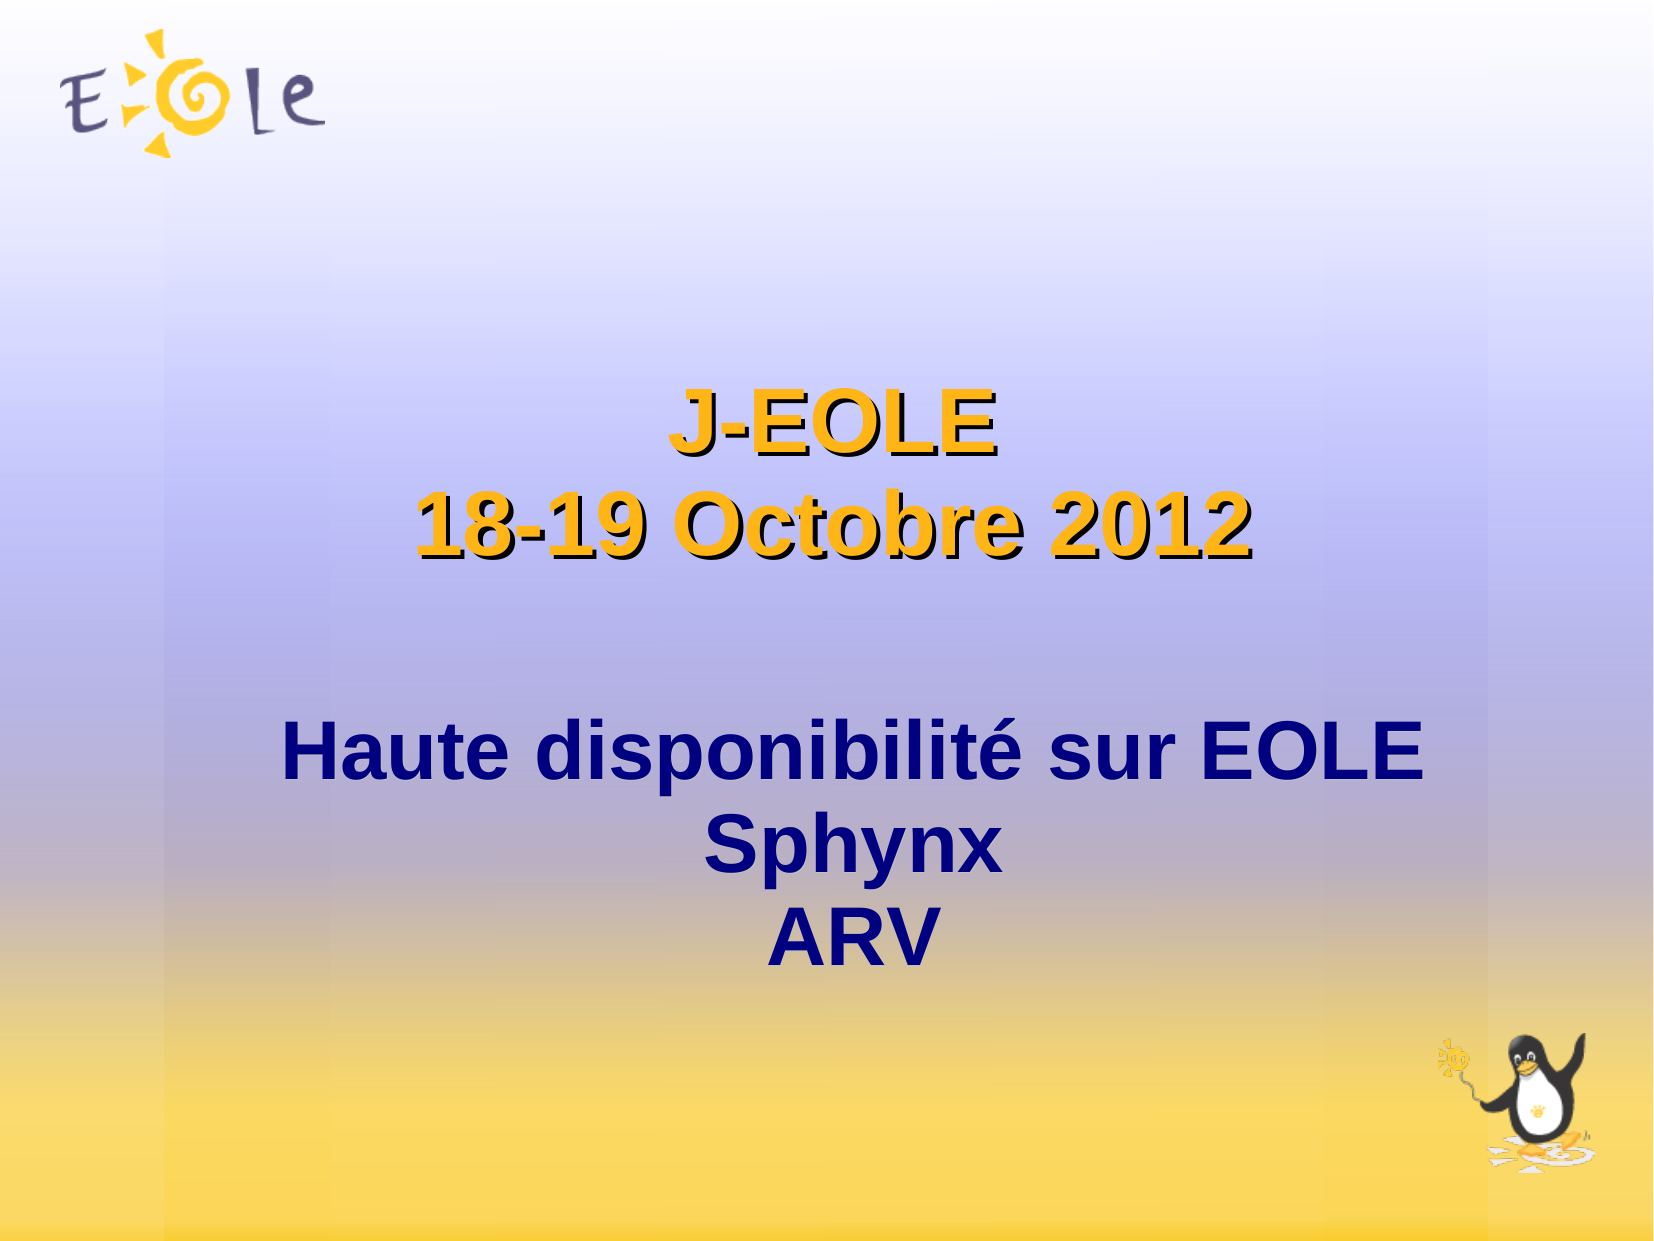

# J-EOLE 18-19 Octobre 2012
Haute disponibilité sur EOLE
Sphynx
ARV